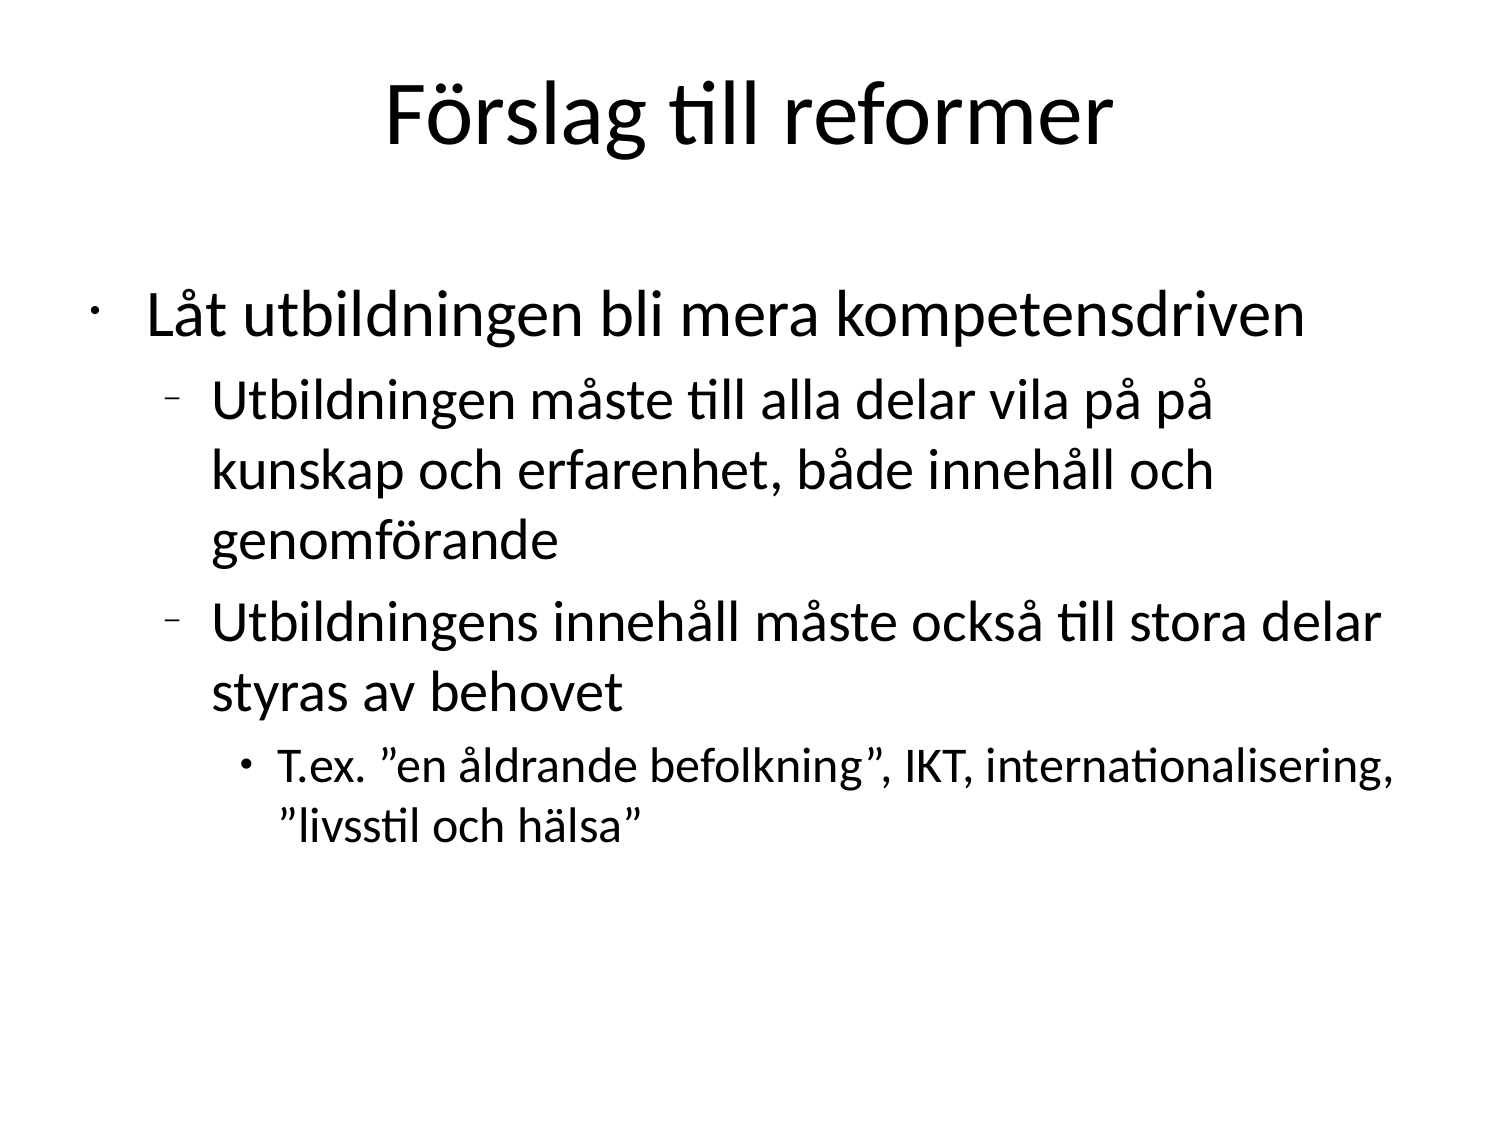

# Förslag till reformer
Låt utbildningen bli mera kompetensdriven
Utbildningen måste till alla delar vila på på kunskap och erfarenhet, både innehåll och genomförande
Utbildningens innehåll måste också till stora delar styras av behovet
T.ex. ”en åldrande befolkning”, IKT, internationalisering, ”livsstil och hälsa”